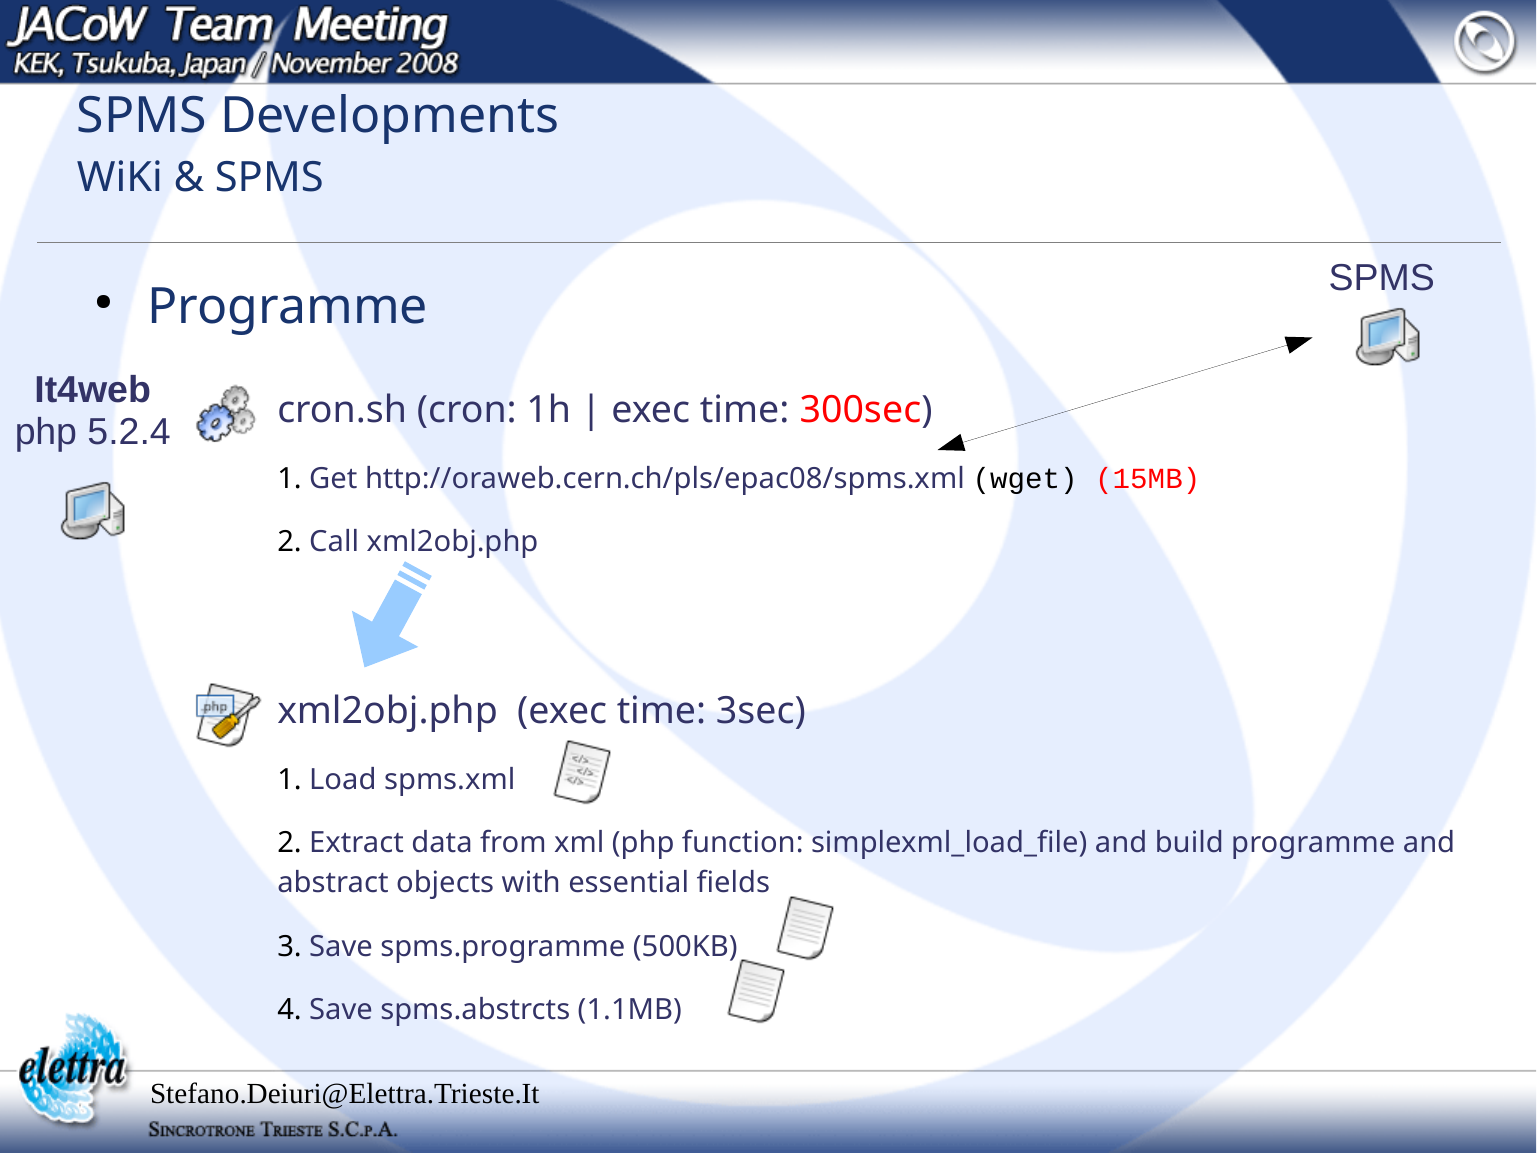

# SPMS Developments WiKi & SPMS
SPMS
Programme
It4web
php 5.2.4
cron.sh (cron: 1h | exec time: 300sec)
 Get http://oraweb.cern.ch/pls/epac08/spms.xml (wget) (15MB)
 Call xml2obj.php
xml2obj.php (exec time: 3sec)
 Load spms.xml
 Extract data from xml (php function: simplexml_load_file) and build programme and abstract objects with essential fields
 Save spms.programme (500KB)
 Save spms.abstrcts (1.1MB)